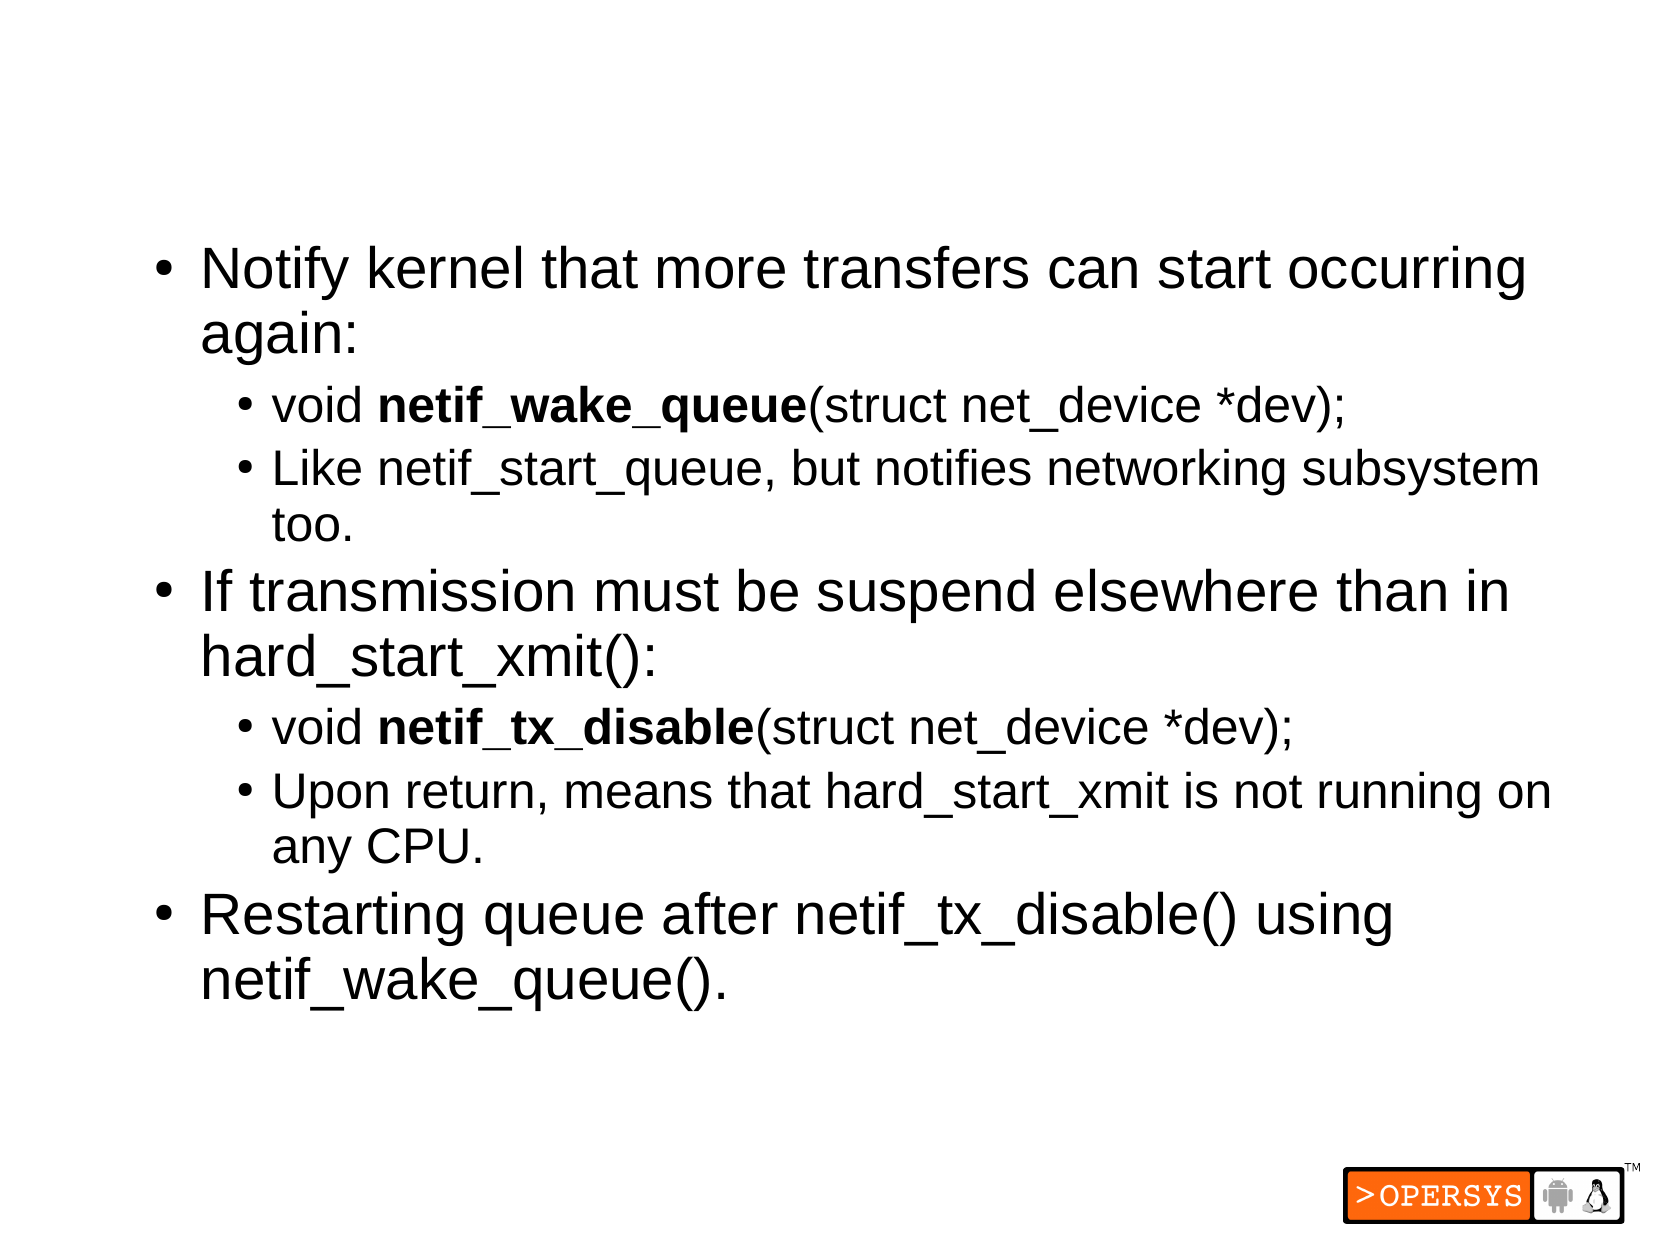

# Notify kernel that more transfers can start occurring again:
void netif_wake_queue(struct net_device *dev);
Like netif_start_queue, but notifies networking subsystem too.
If transmission must be suspend elsewhere than in hard_start_xmit():
void netif_tx_disable(struct net_device *dev);
Upon return, means that hard_start_xmit is not running on any CPU.
Restarting queue after netif_tx_disable() using netif_wake_queue().